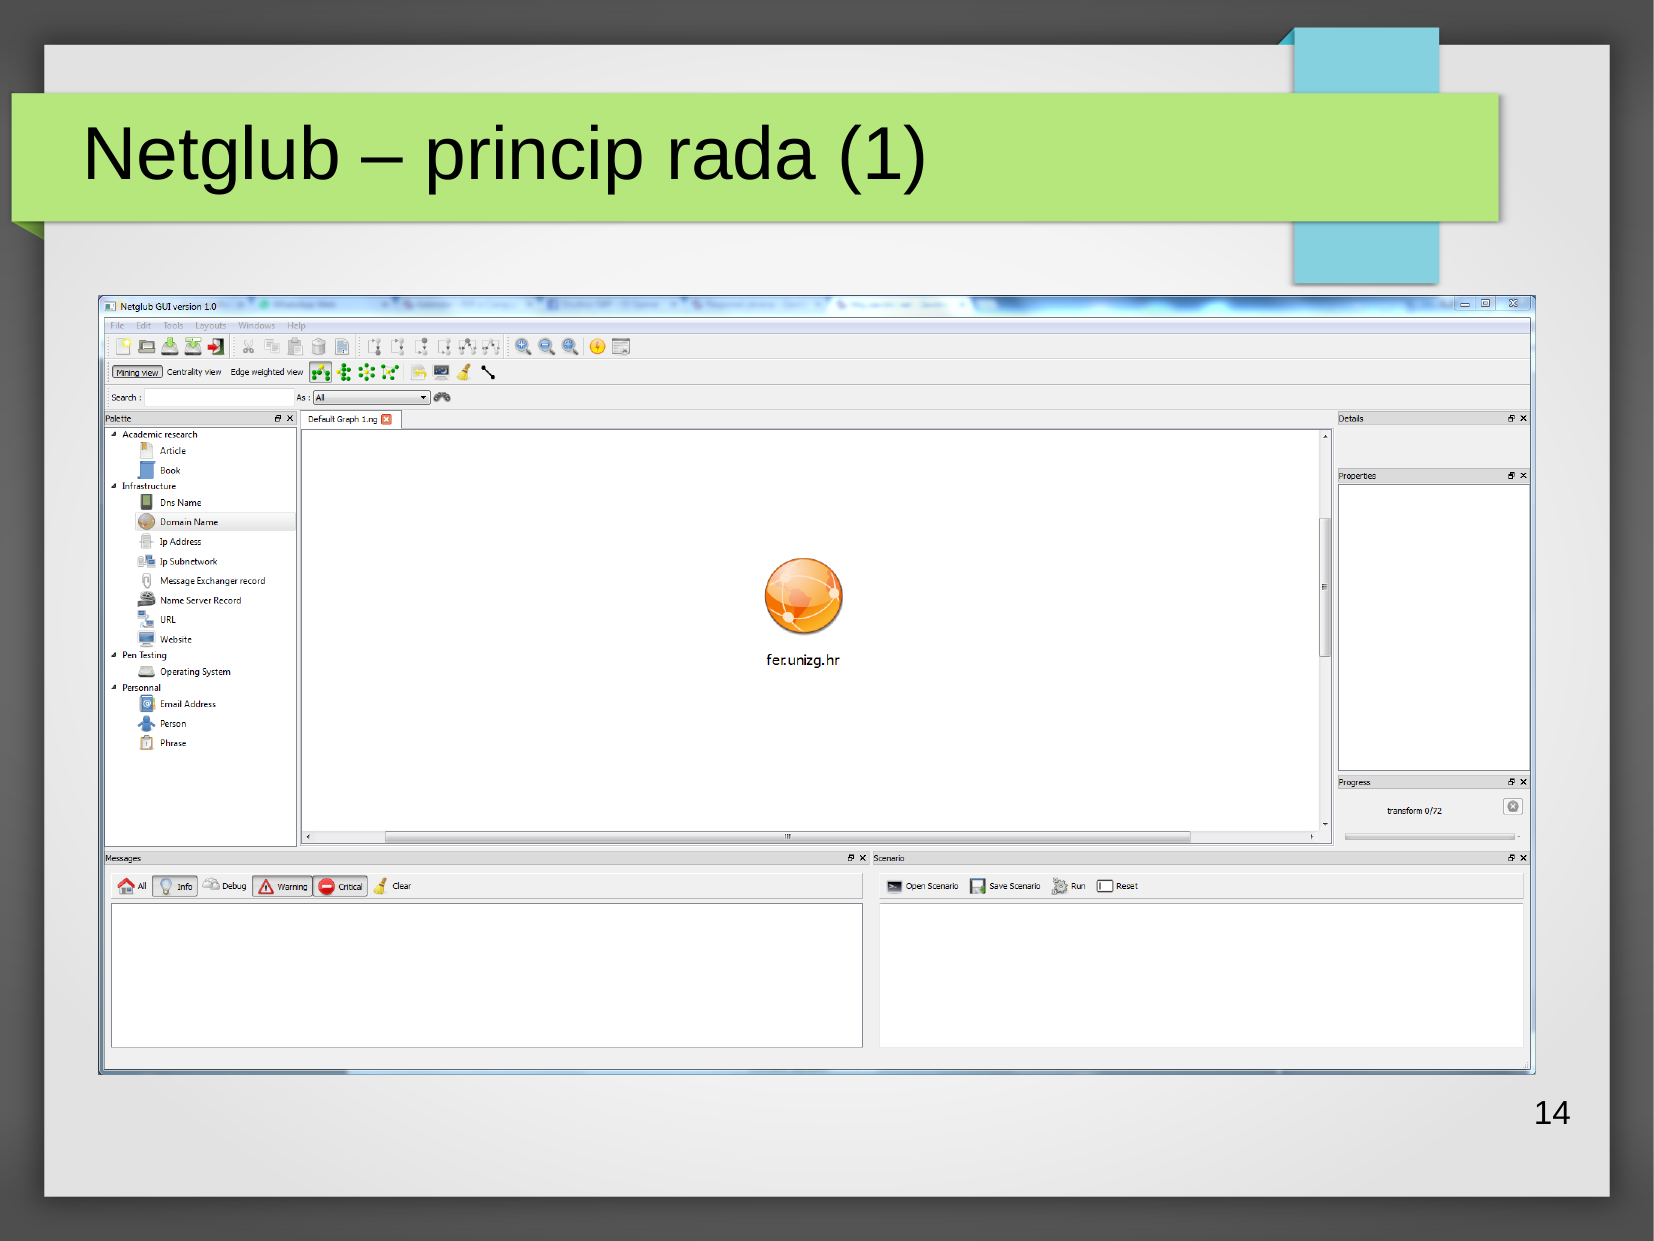

# Netglub – princip rada (1)
14